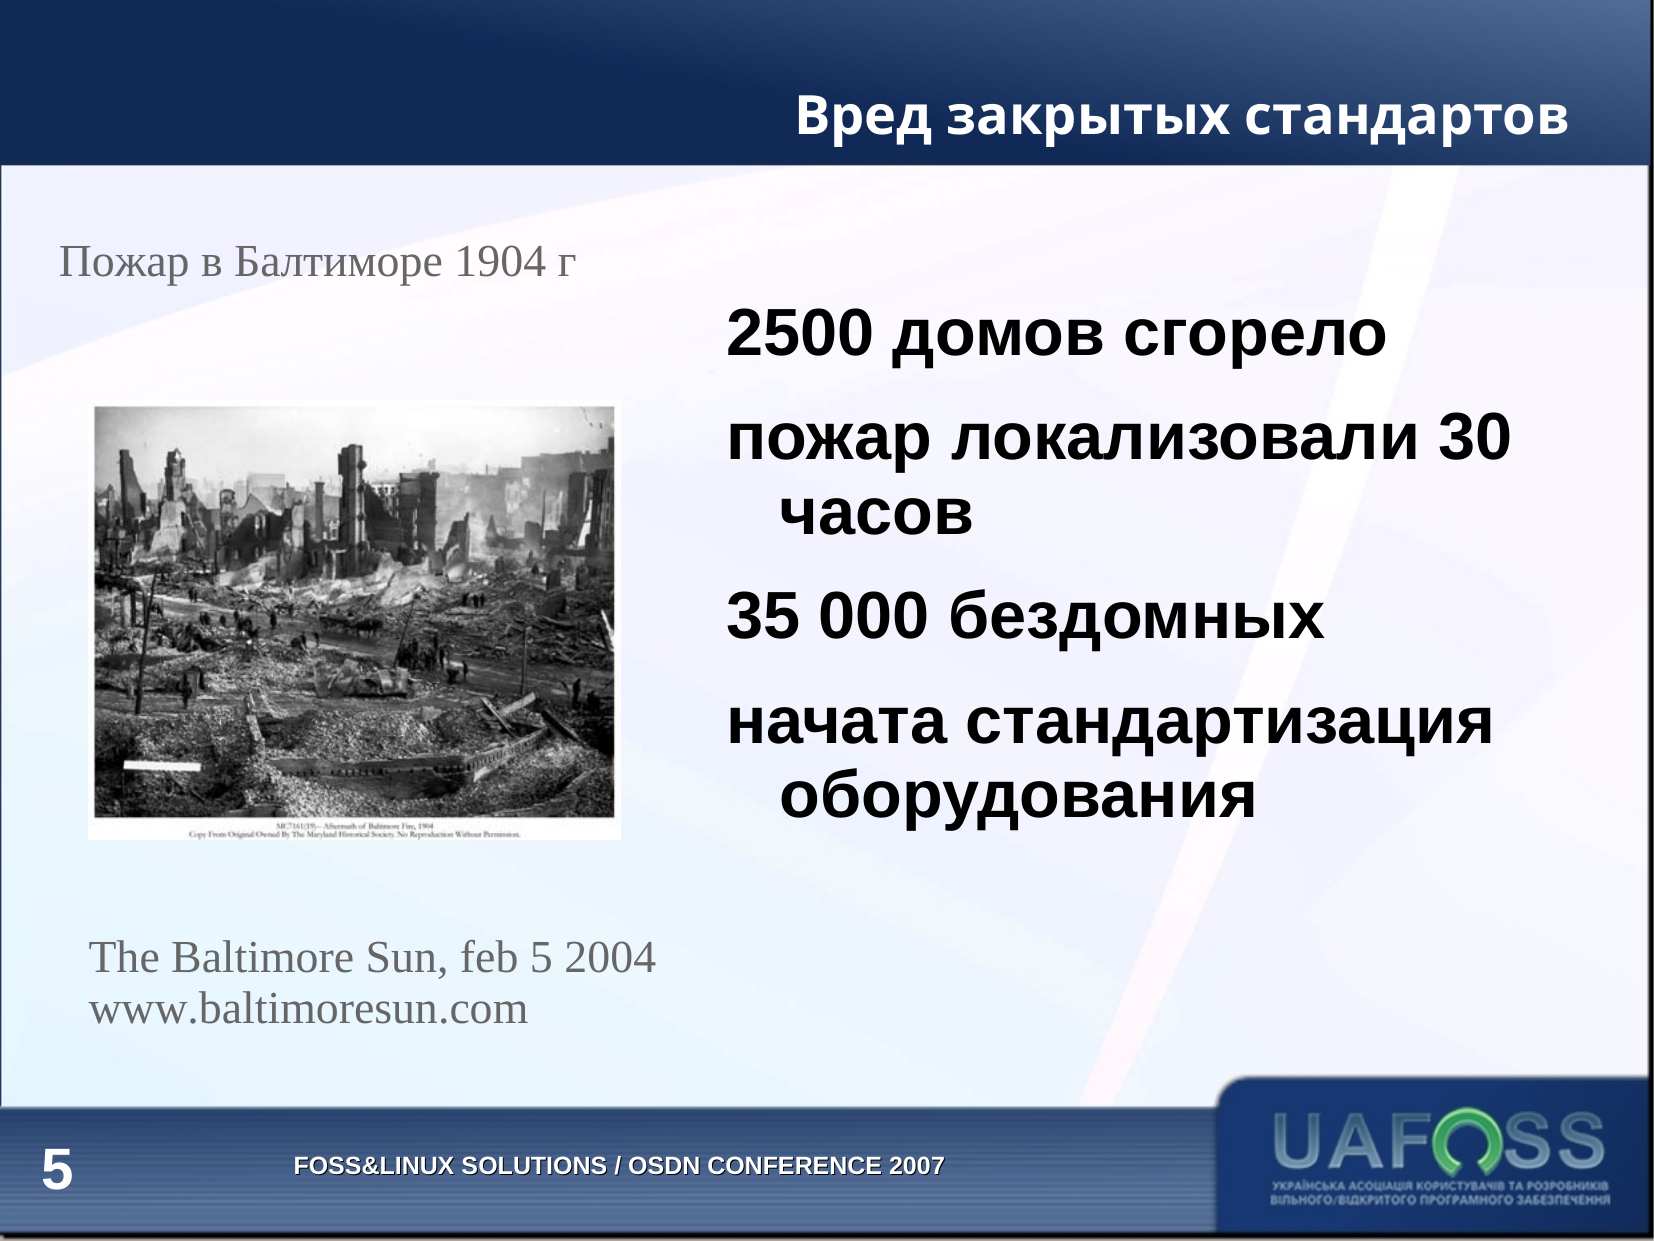

# Вред закрытых стандартов
Пожар в Балтиморе 1904 г
2500 домов сгорело
пожар локализовали 30 часов
35 000 бездомных
начата стандартизация оборудования
The Baltimore Sun, feb 5 2004
www.baltimoresun.com
FOSS&LINUX SOLUTIONS / OSDN CONFERENCE 2007